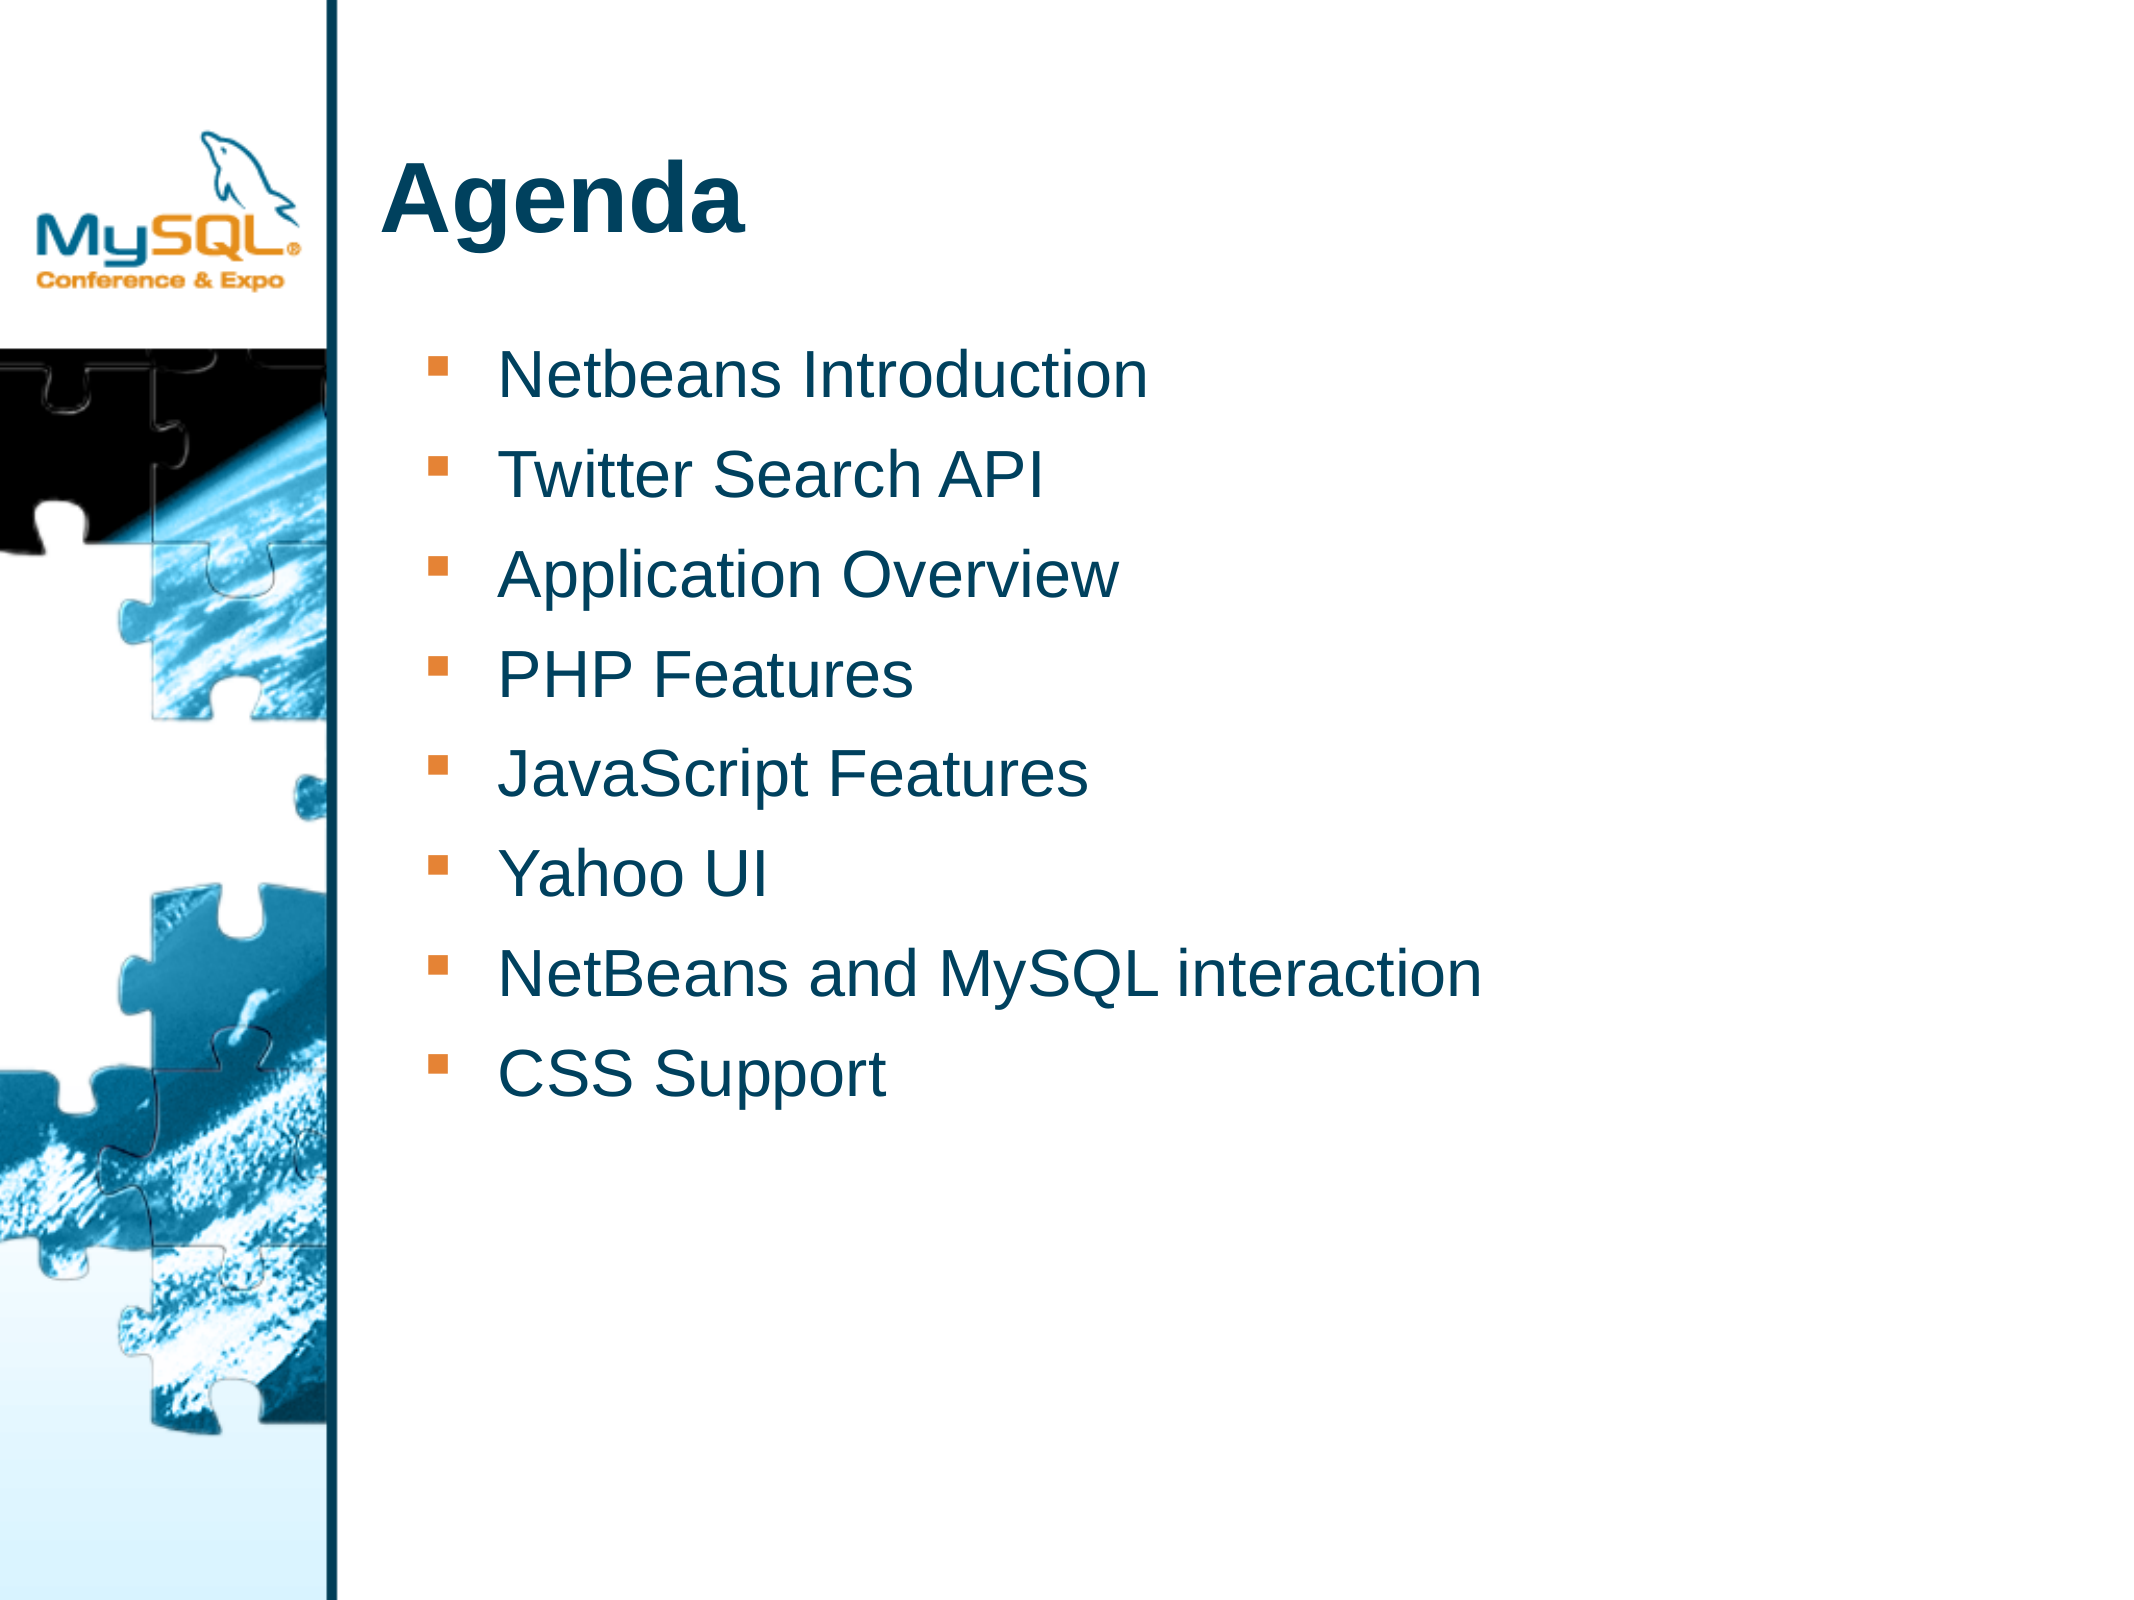

# Agenda
Netbeans Introduction
Twitter Search API
Application Overview
PHP Features
JavaScript Features
Yahoo UI
NetBeans and MySQL interaction
CSS Support